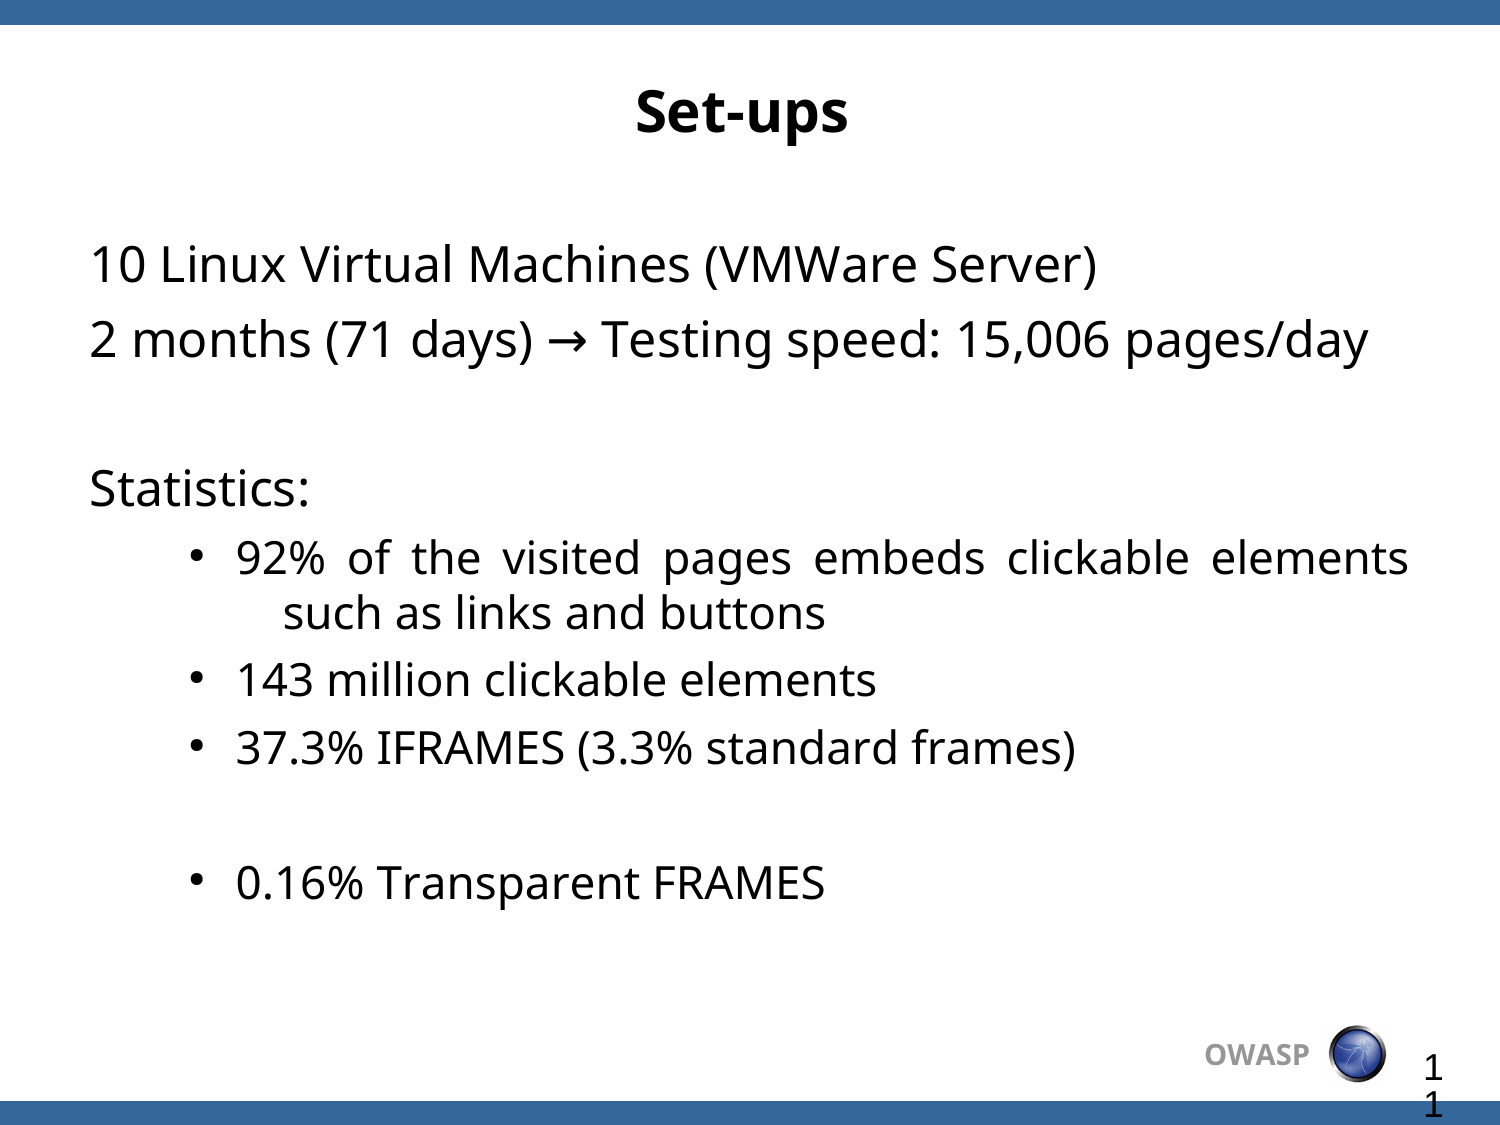

# Set-ups
10 Linux Virtual Machines (VMWare Server)
2 months (71 days) → Testing speed: 15,006 pages/day
Statistics:
92% of the visited pages embeds clickable elements such as links and buttons
143 million clickable elements
37.3% IFRAMES (3.3% standard frames)
0.16% Transparent FRAMES
11